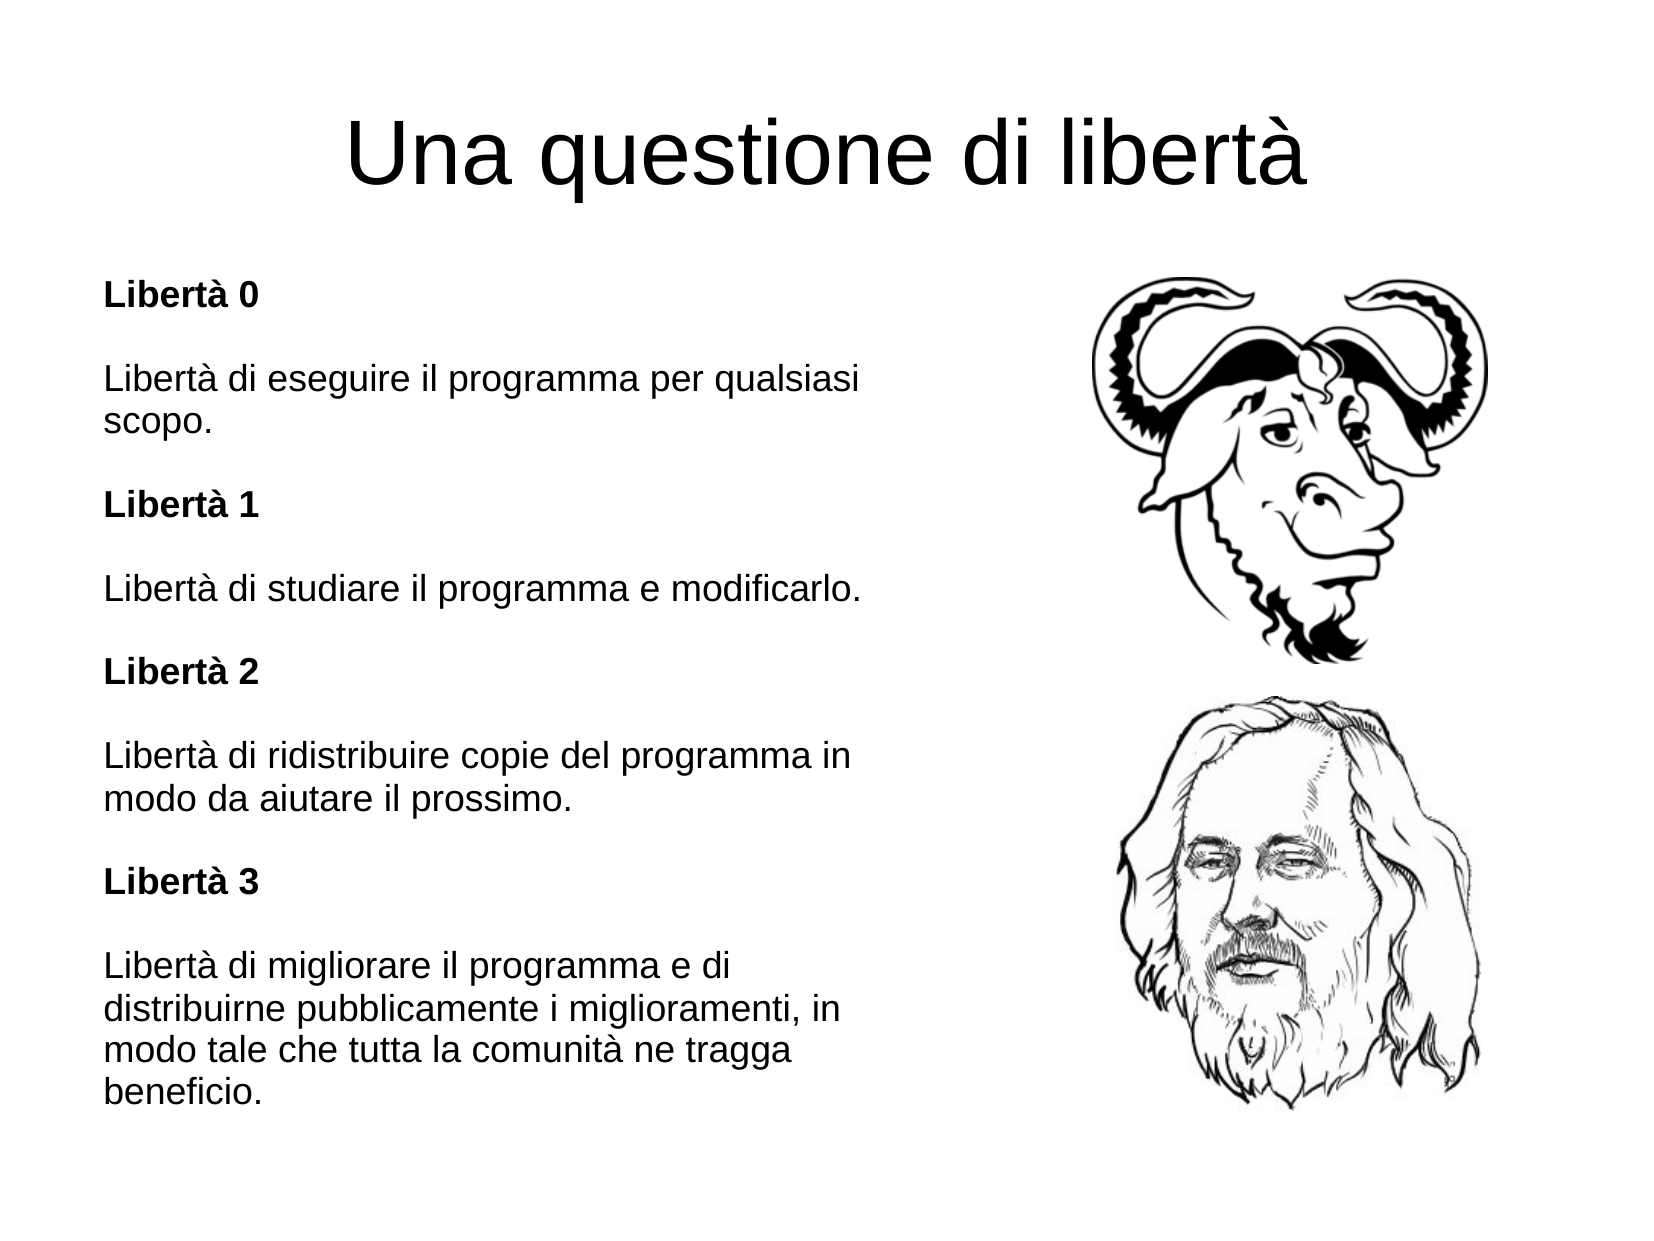

# Una questione di libertà
Libertà 0
Libertà di eseguire il programma per qualsiasi scopo.
Libertà 1
Libertà di studiare il programma e modificarlo.
Libertà 2
Libertà di ridistribuire copie del programma in modo da aiutare il prossimo.
Libertà 3
Libertà di migliorare il programma e di distribuirne pubblicamente i miglioramenti, in modo tale che tutta la comunità ne tragga beneficio.